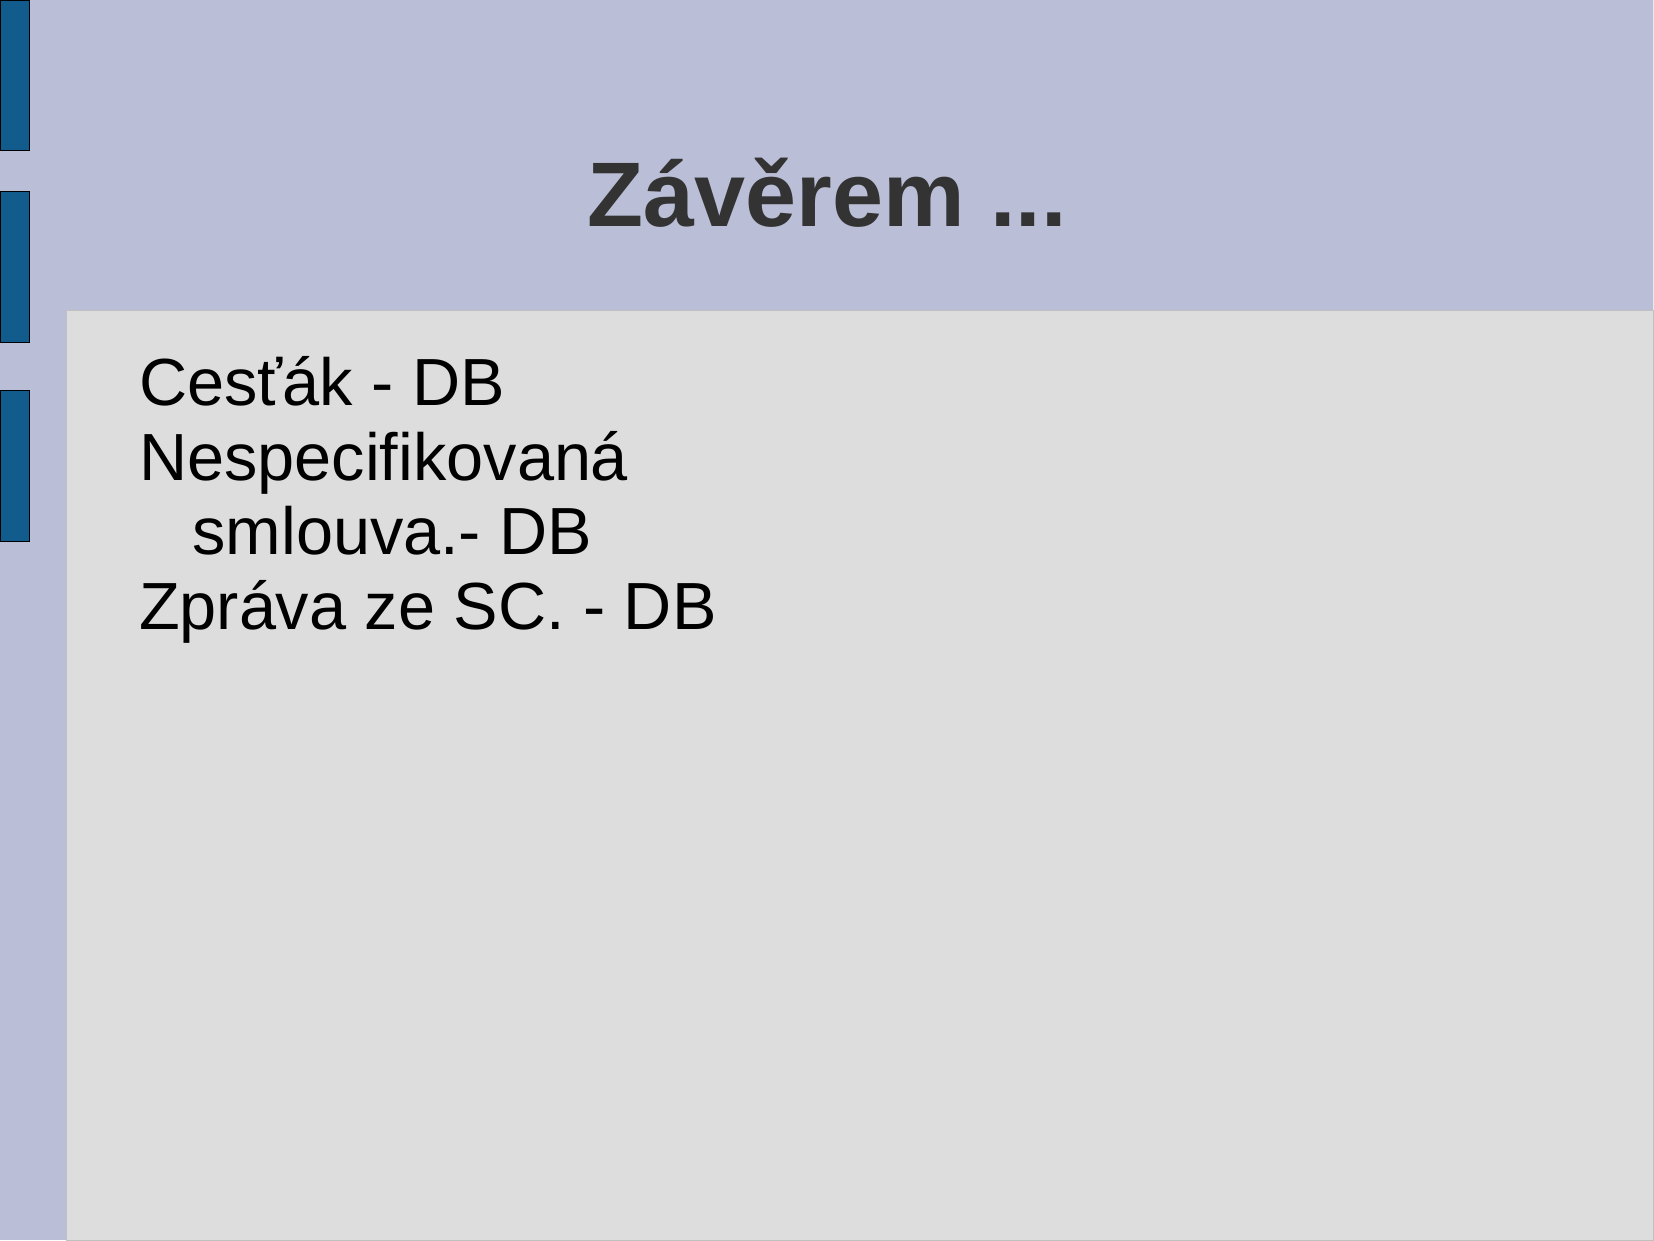

# Závěrem ...
Cesťák - DB
Nespecifikovaná smlouva.- DB
Zpráva ze SC. - DB